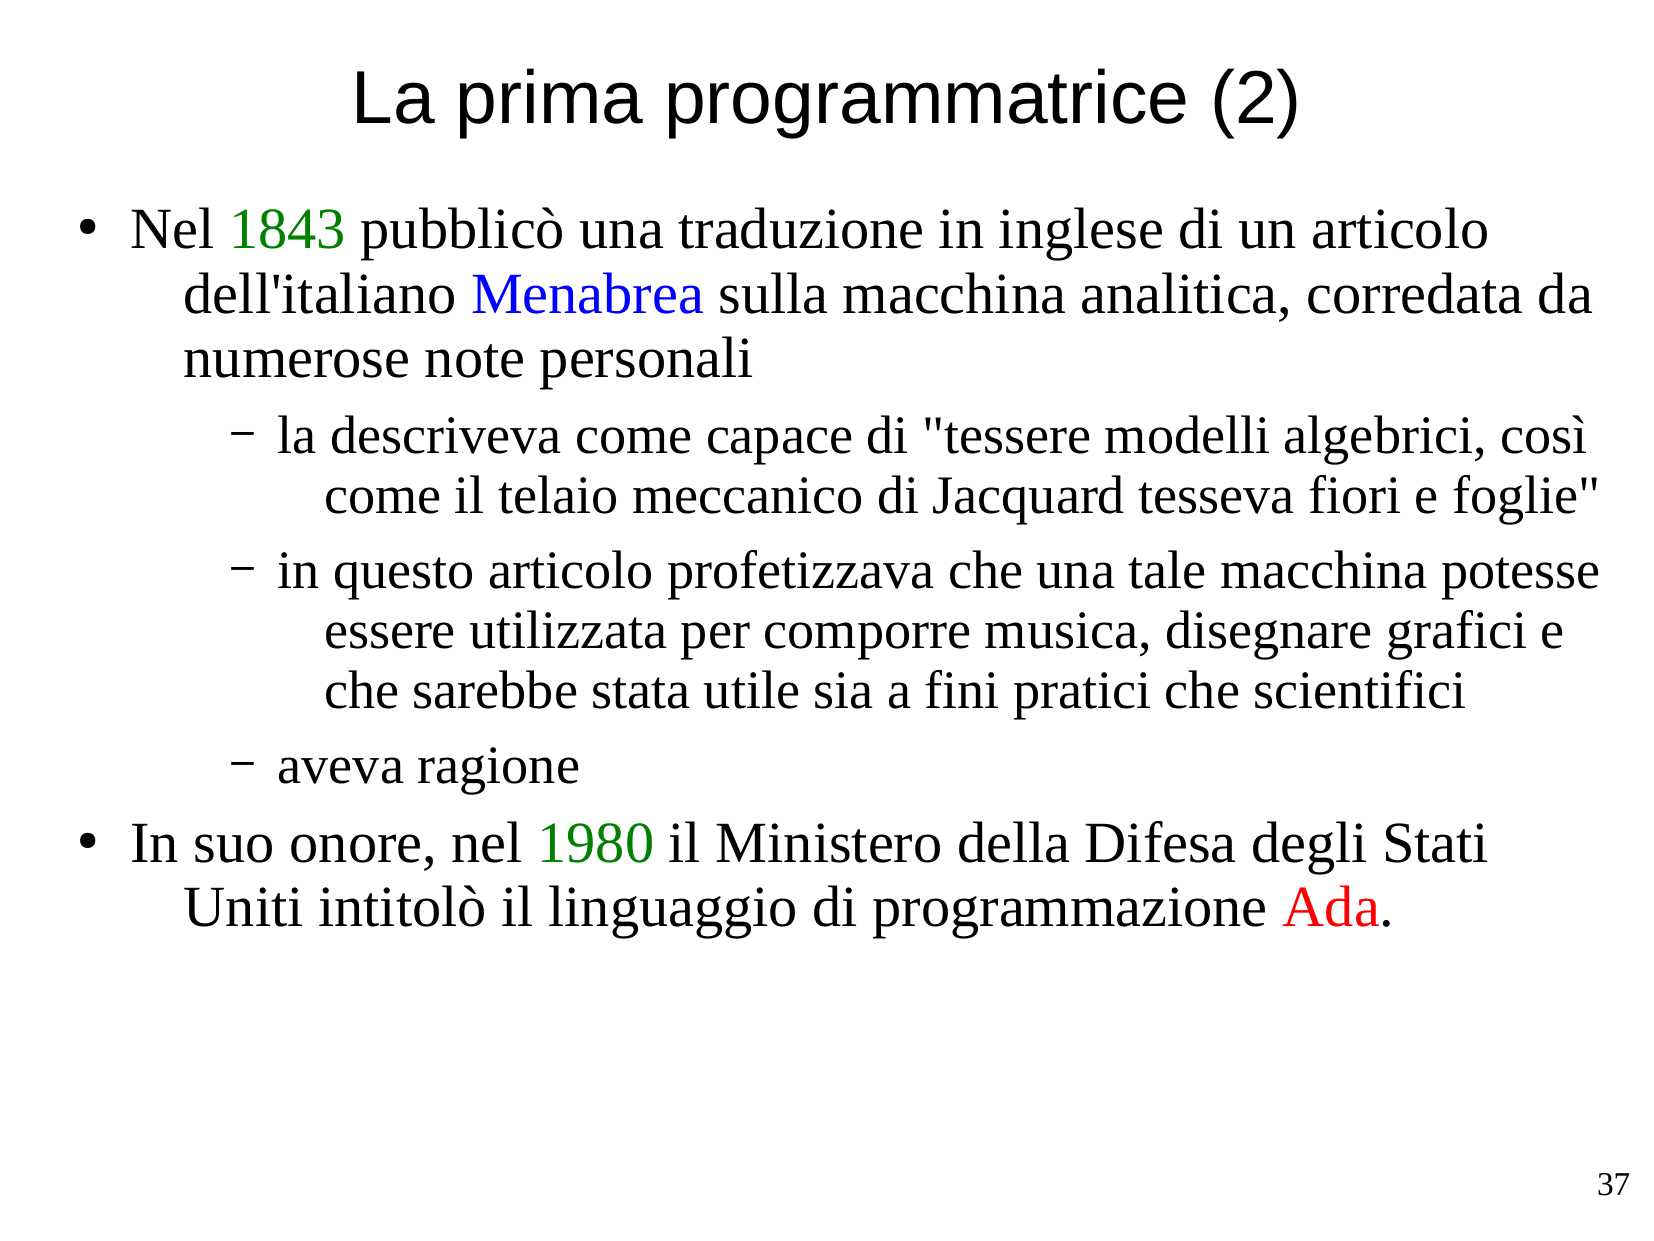

# La prima programmatrice (2)
Nel 1843 pubblicò una traduzione in inglese di un articolo dell'italiano Menabrea sulla macchina analitica, corredata da numerose note personali
la descriveva come capace di "tessere modelli algebrici, così come il telaio meccanico di Jacquard tesseva fiori e foglie"
in questo articolo profetizzava che una tale macchina potesse essere utilizzata per comporre musica, disegnare grafici e che sarebbe stata utile sia a fini pratici che scientifici
aveva ragione
In suo onore, nel 1980 il Ministero della Difesa degli Stati Uniti intitolò il linguaggio di programmazione Ada.